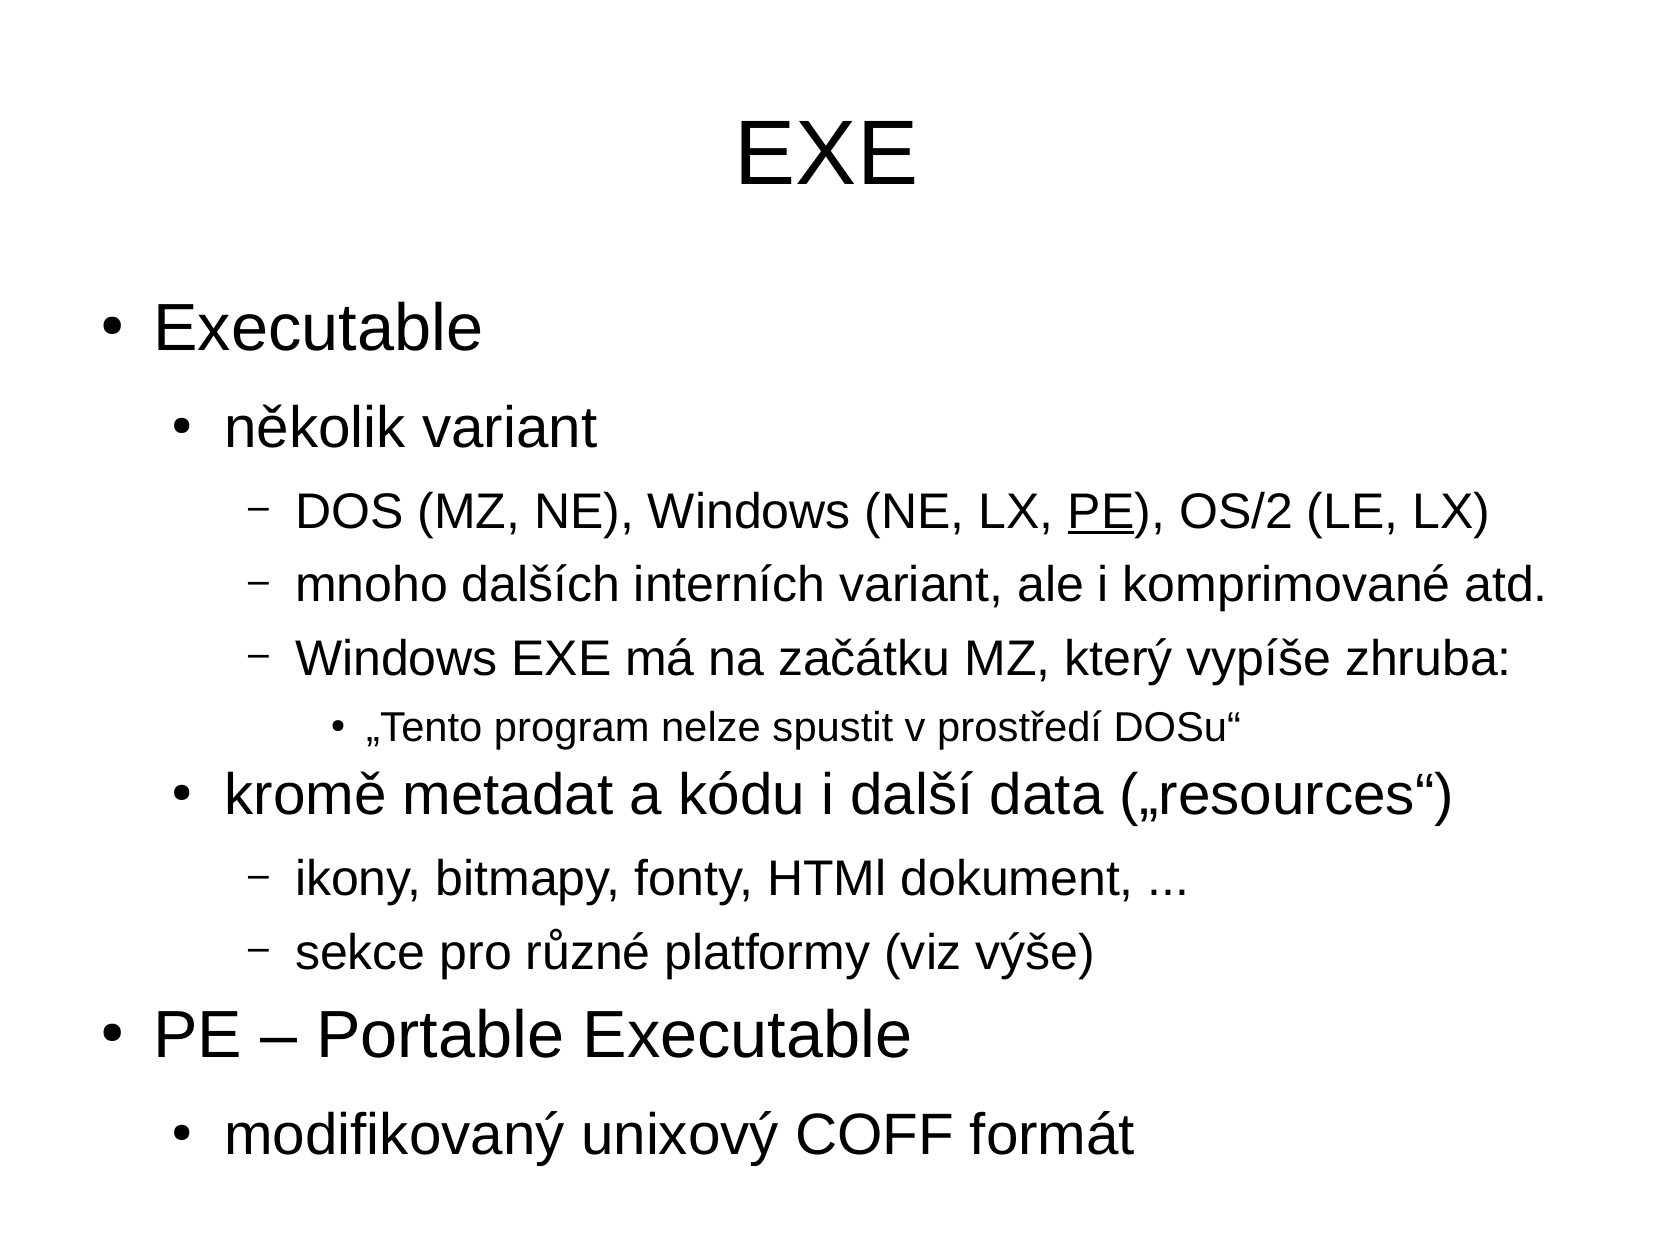

# EXE
Executable
několik variant
DOS (MZ, NE), Windows (NE, LX, PE), OS/2 (LE, LX)
mnoho dalších interních variant, ale i komprimované atd.
Windows EXE má na začátku MZ, který vypíše zhruba:
„Tento program nelze spustit v prostředí DOSu“
kromě metadat a kódu i další data („resources“)
ikony, bitmapy, fonty, HTMl dokument, ...
sekce pro různé platformy (viz výše)
PE – Portable Executable
modifikovaný unixový COFF formát